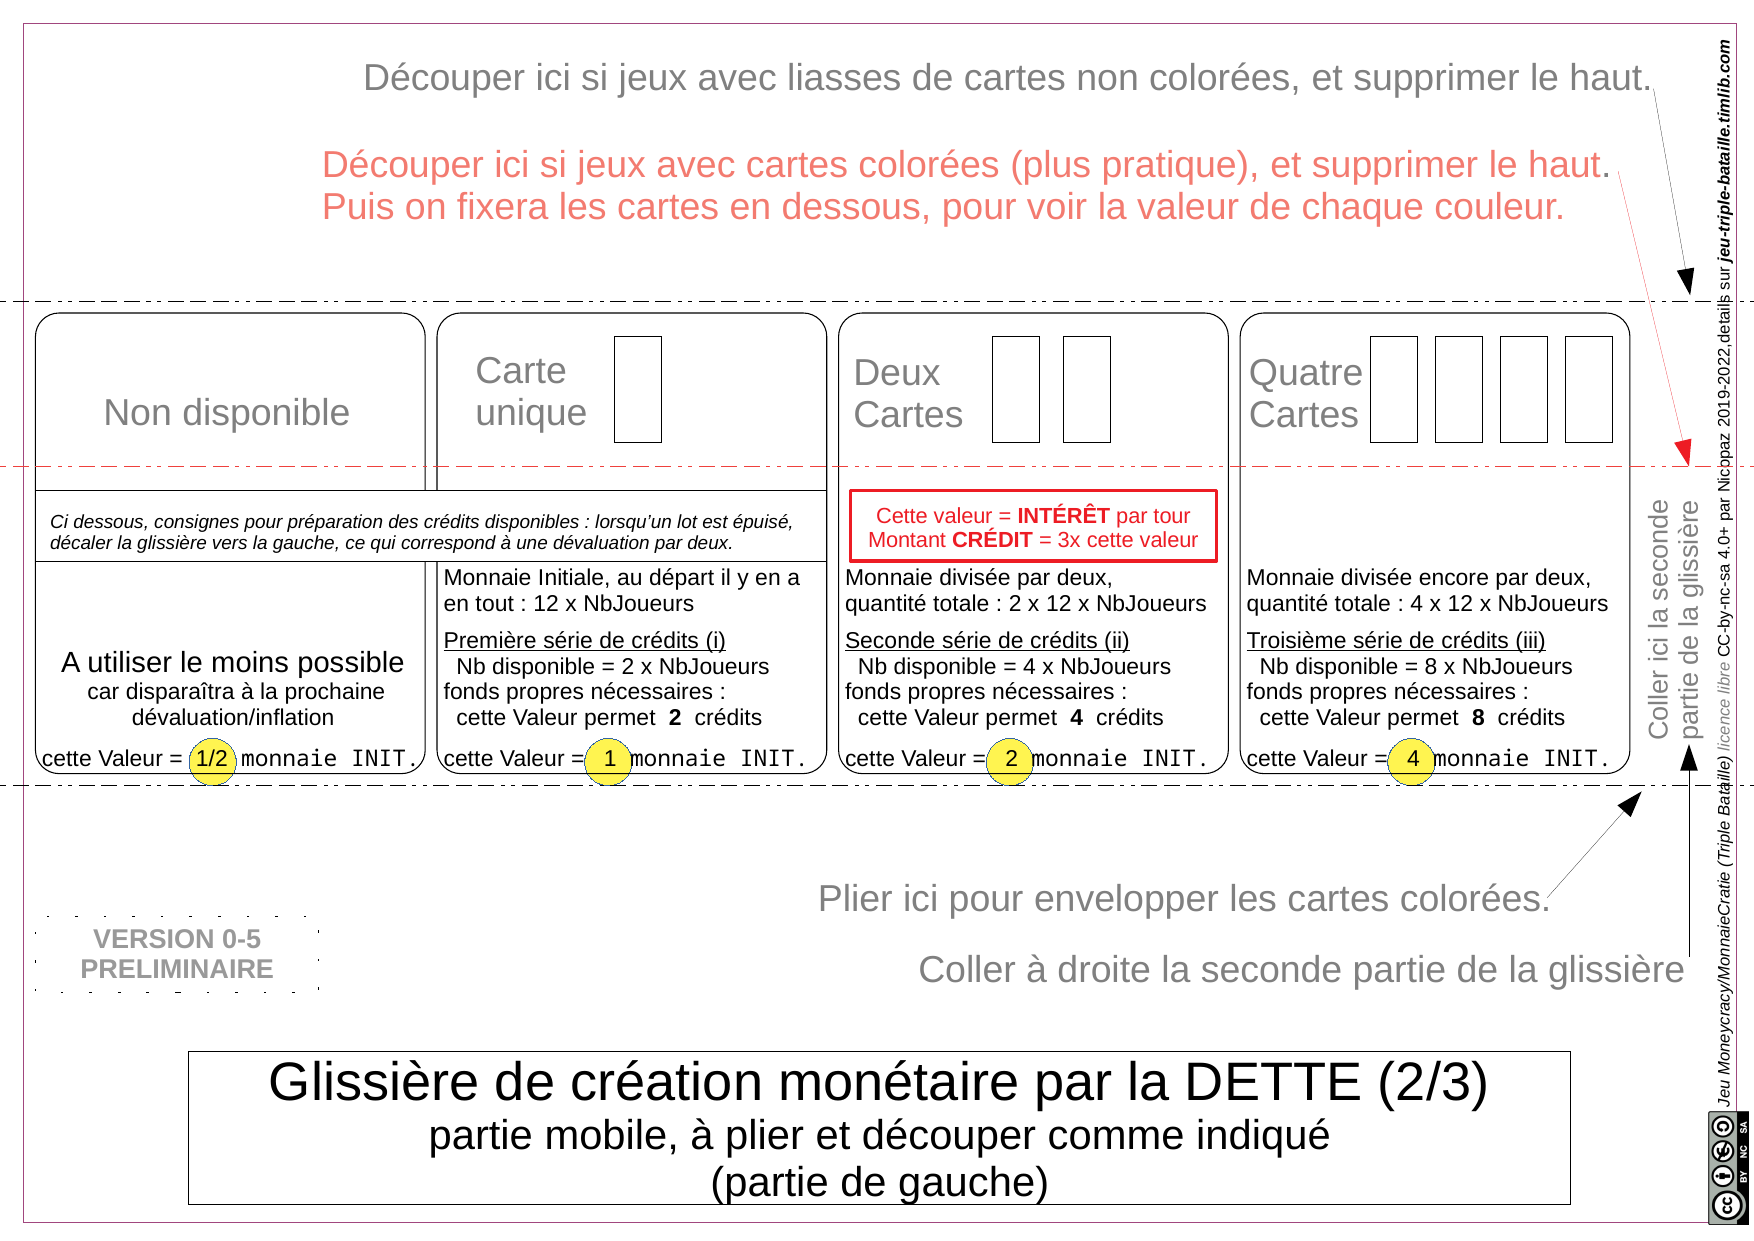

Découper ici si jeux avec liasses de cartes non colorées, et supprimer le haut.
Découper ici si jeux avec cartes colorées (plus pratique), et supprimer le haut.
Puis on fixera les cartes en dessous, pour voir la valeur de chaque couleur.
A utiliser le moins possible
 car disparaîtra à la prochaine dévaluation/inflation
cette Valeur = 1/2 monnaie INIT.
Monnaie Initiale, au départ il y en a en tout : 12 x NbJoueurs
Première série de crédits (i)
 Nb disponible = 2 x NbJoueurs
fonds propres nécessaires :
 cette Valeur permet 2 crédits
cette Valeur = 1 monnaie INIT.
Monnaie divisée par deux,
quantité totale : 2 x 12 x NbJoueurs
Seconde série de crédits (ii)
 Nb disponible = 4 x NbJoueurs
fonds propres nécessaires :
 cette Valeur permet 4 crédits
cette Valeur = 2 monnaie INIT.
Monnaie divisée encore par deux, quantité totale : 4 x 12 x NbJoueurs
Troisième série de crédits (iii)
 Nb disponible = 8 x NbJoueurs
fonds propres nécessaires :
 cette Valeur permet 8 crédits
cette Valeur = 4 monnaie INIT.
Carte unique
Deux Cartes
Quatre Cartes
Non disponible
Ci dessous, consignes pour préparation des crédits disponibles : lorsqu’un lot est épuisé, décaler la glissière vers la gauche, ce qui correspond à une dévaluation par deux.
Cette valeur = INTÉRÊT par tour
Montant CRÉDIT = 3x cette valeur
Coller ici la seconde partie de la glissière
et de nouveaux crédits sont disponibles comme indiqué.
Plier ici pour envelopper les cartes colorées.
VERSION 0-5 PRELIMINAIRE
Coller à droite la seconde partie de la glissière
# Glissière de création monétaire par la DETTE (2/3) partie mobile, à plier et découper comme indiqué (partie de gauche)
À utiliser le moins possible
(disparaîtra à la prochaine dévaluation/inflation)
Carte= 1/2 monnaie INITIALE
Monnaie Initiale, au départ il y en a en tout 12 x NbJoueurs
Première série de crédits ( fonds propres nécessaires:
NbJoueurs x monnaie INITIALE
Carte= 1 monnaie INITIALE
Ci dessous, consignes pour banque centrale et préparation des crédits disponibles : lorsqu’un lot de crédit est épuisé, décaler la glissière vers la gauche, ce qui correspond à une dévaluation par deux, et de nouveaux crédits sont disponibles comme indiqué.
carte = monnaie INITIALE